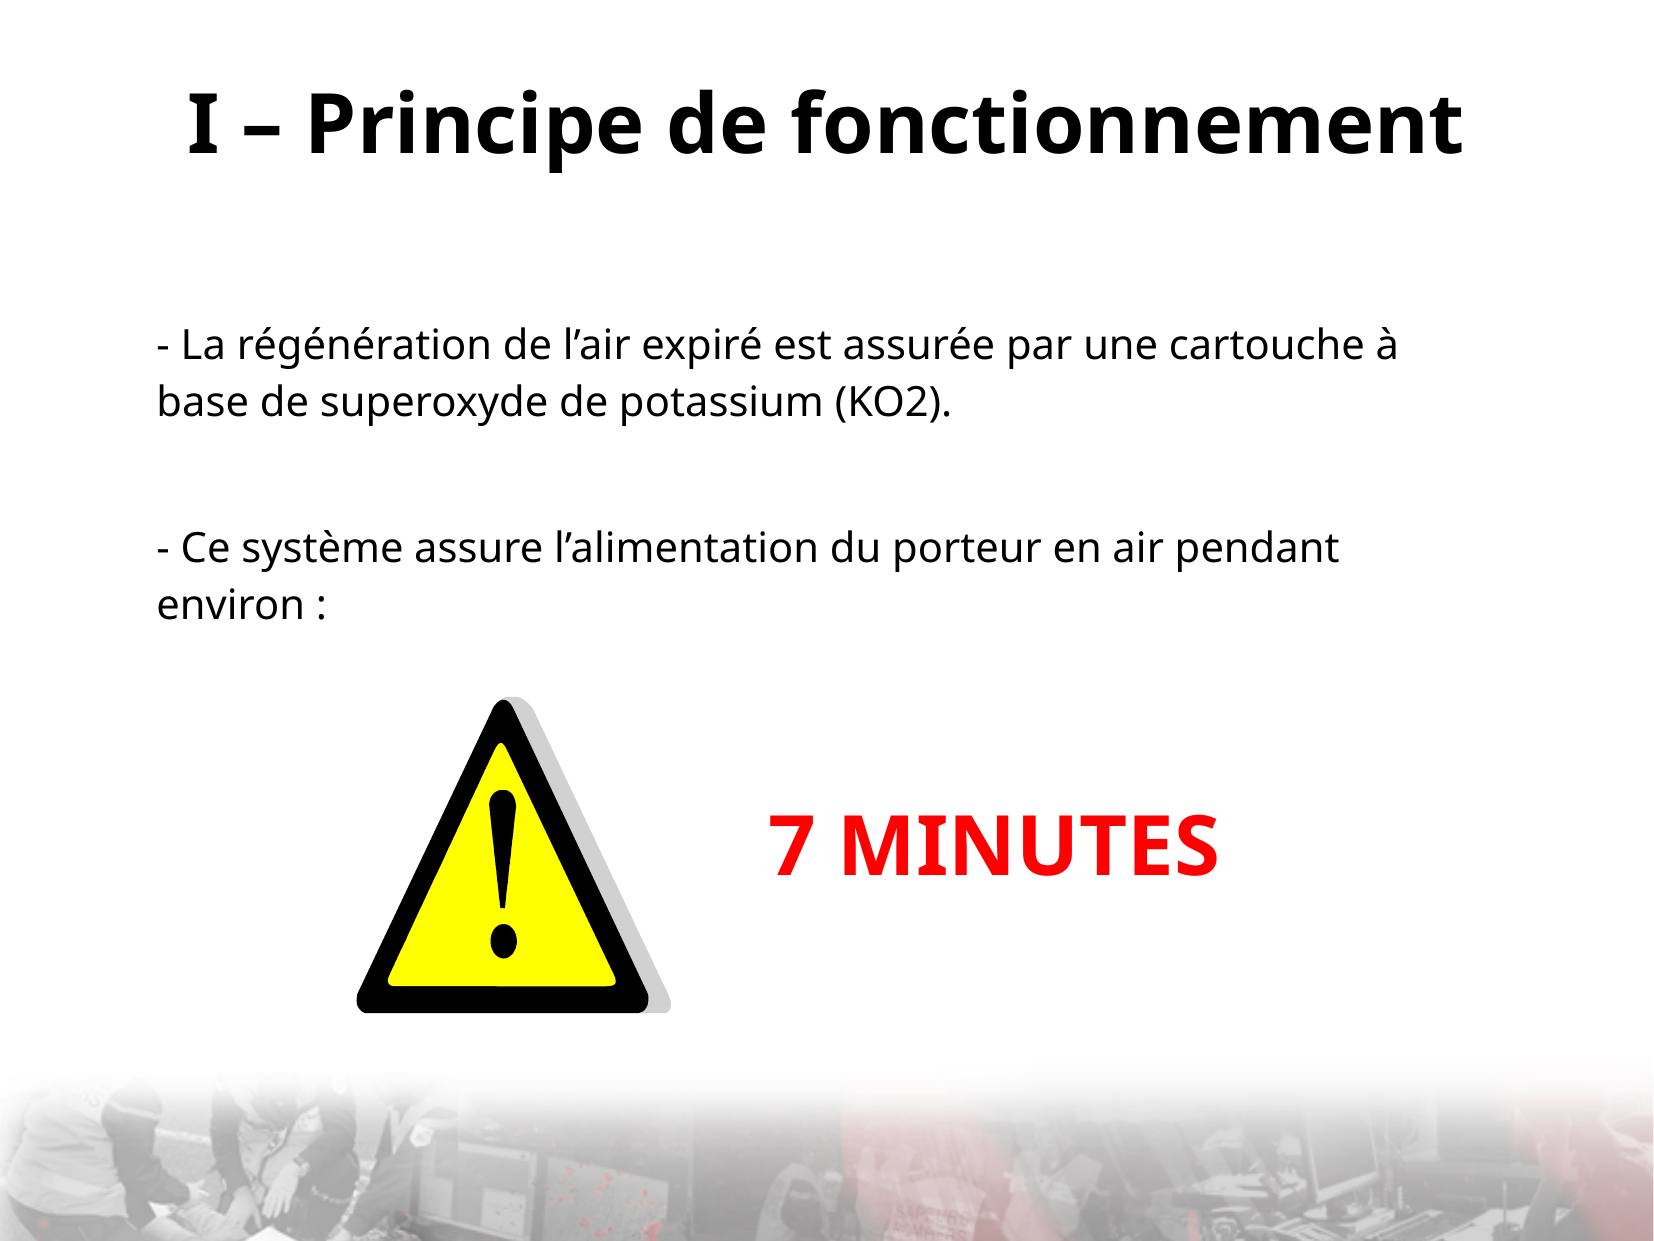

# I – Principe de fonctionnement
- La régénération de l’air expiré est assurée par une cartouche à base de superoxyde de potassium (KO2).
- Ce système assure l’alimentation du porteur en air pendant environ :
 7 MINUTES